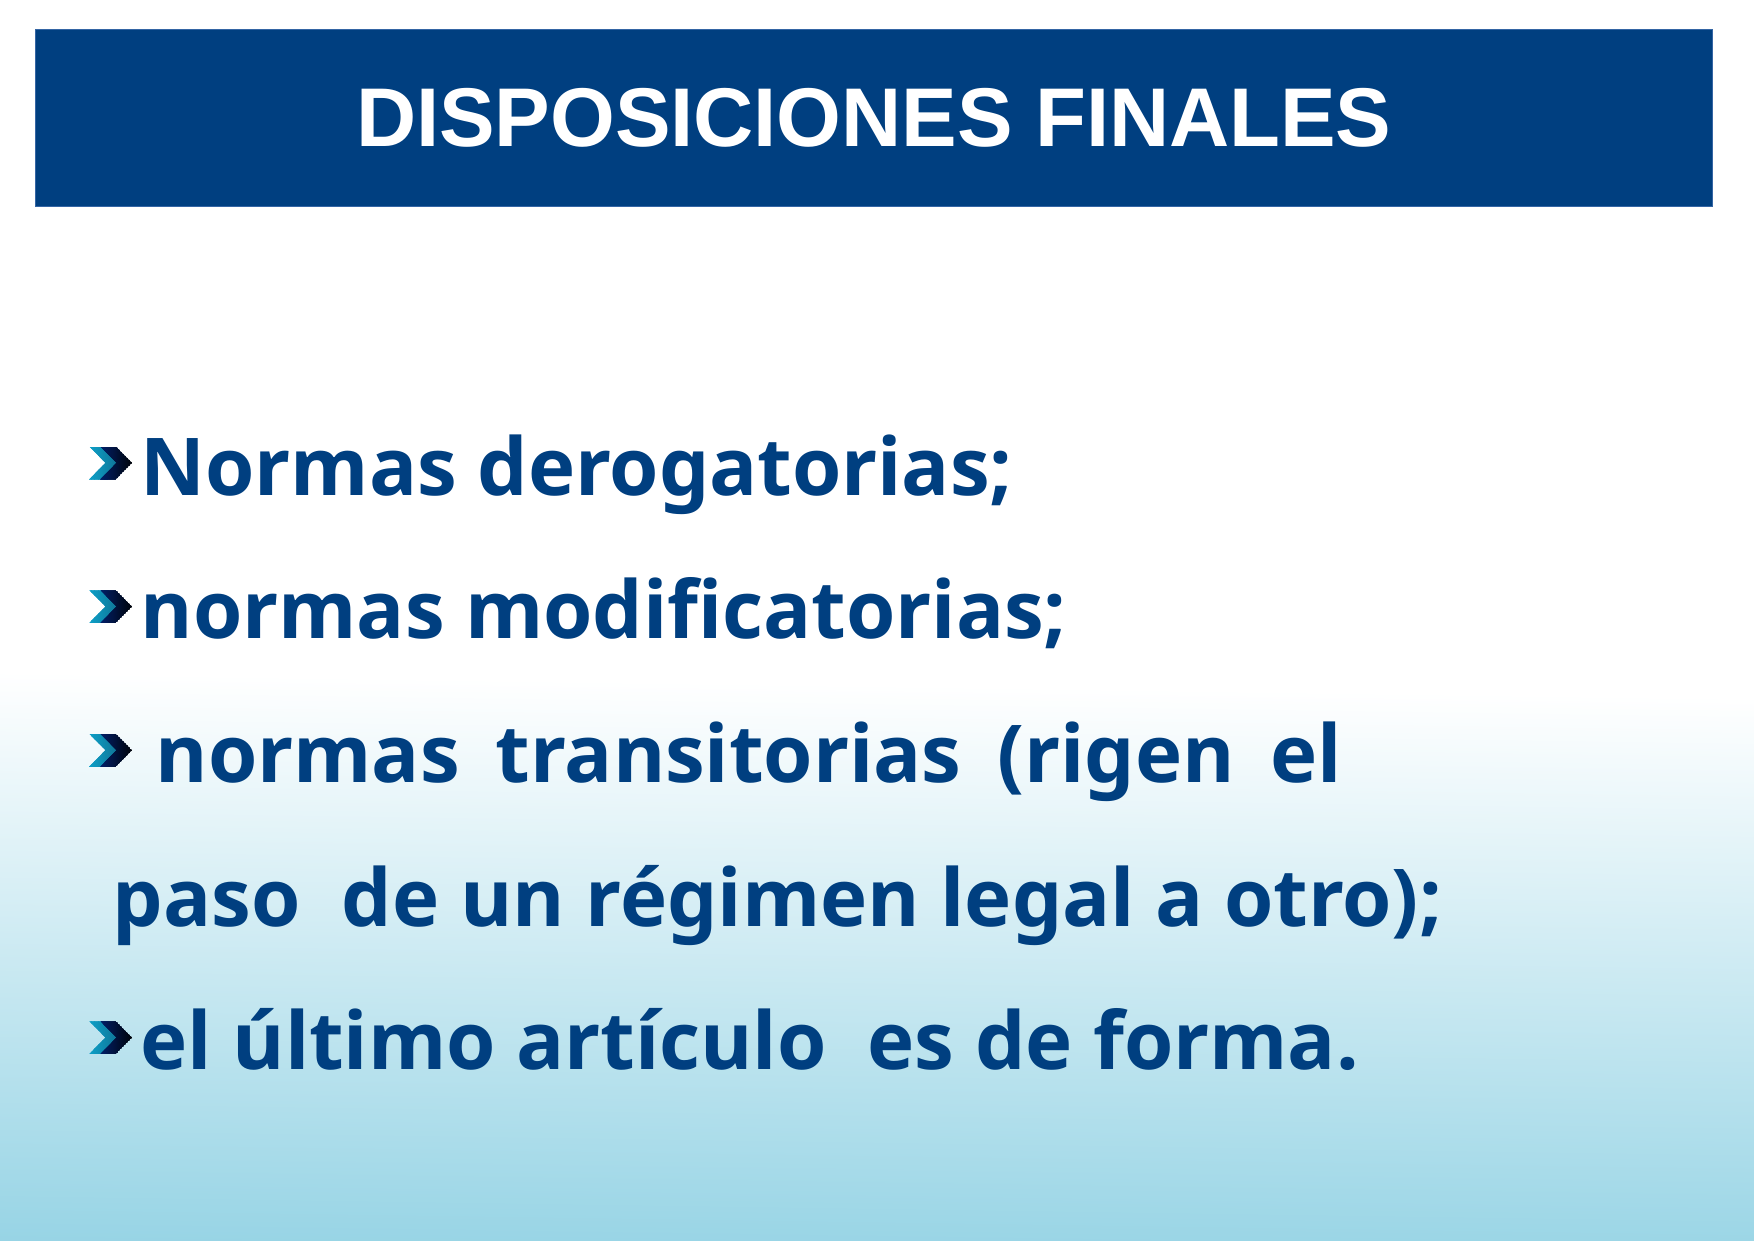

DISPOSICIONES FINALES
# Normas derogatorias;
 normas modificatorias;
 normas transitorias (rigen el paso de un régimen legal a otro);
 el último artículo es de forma.